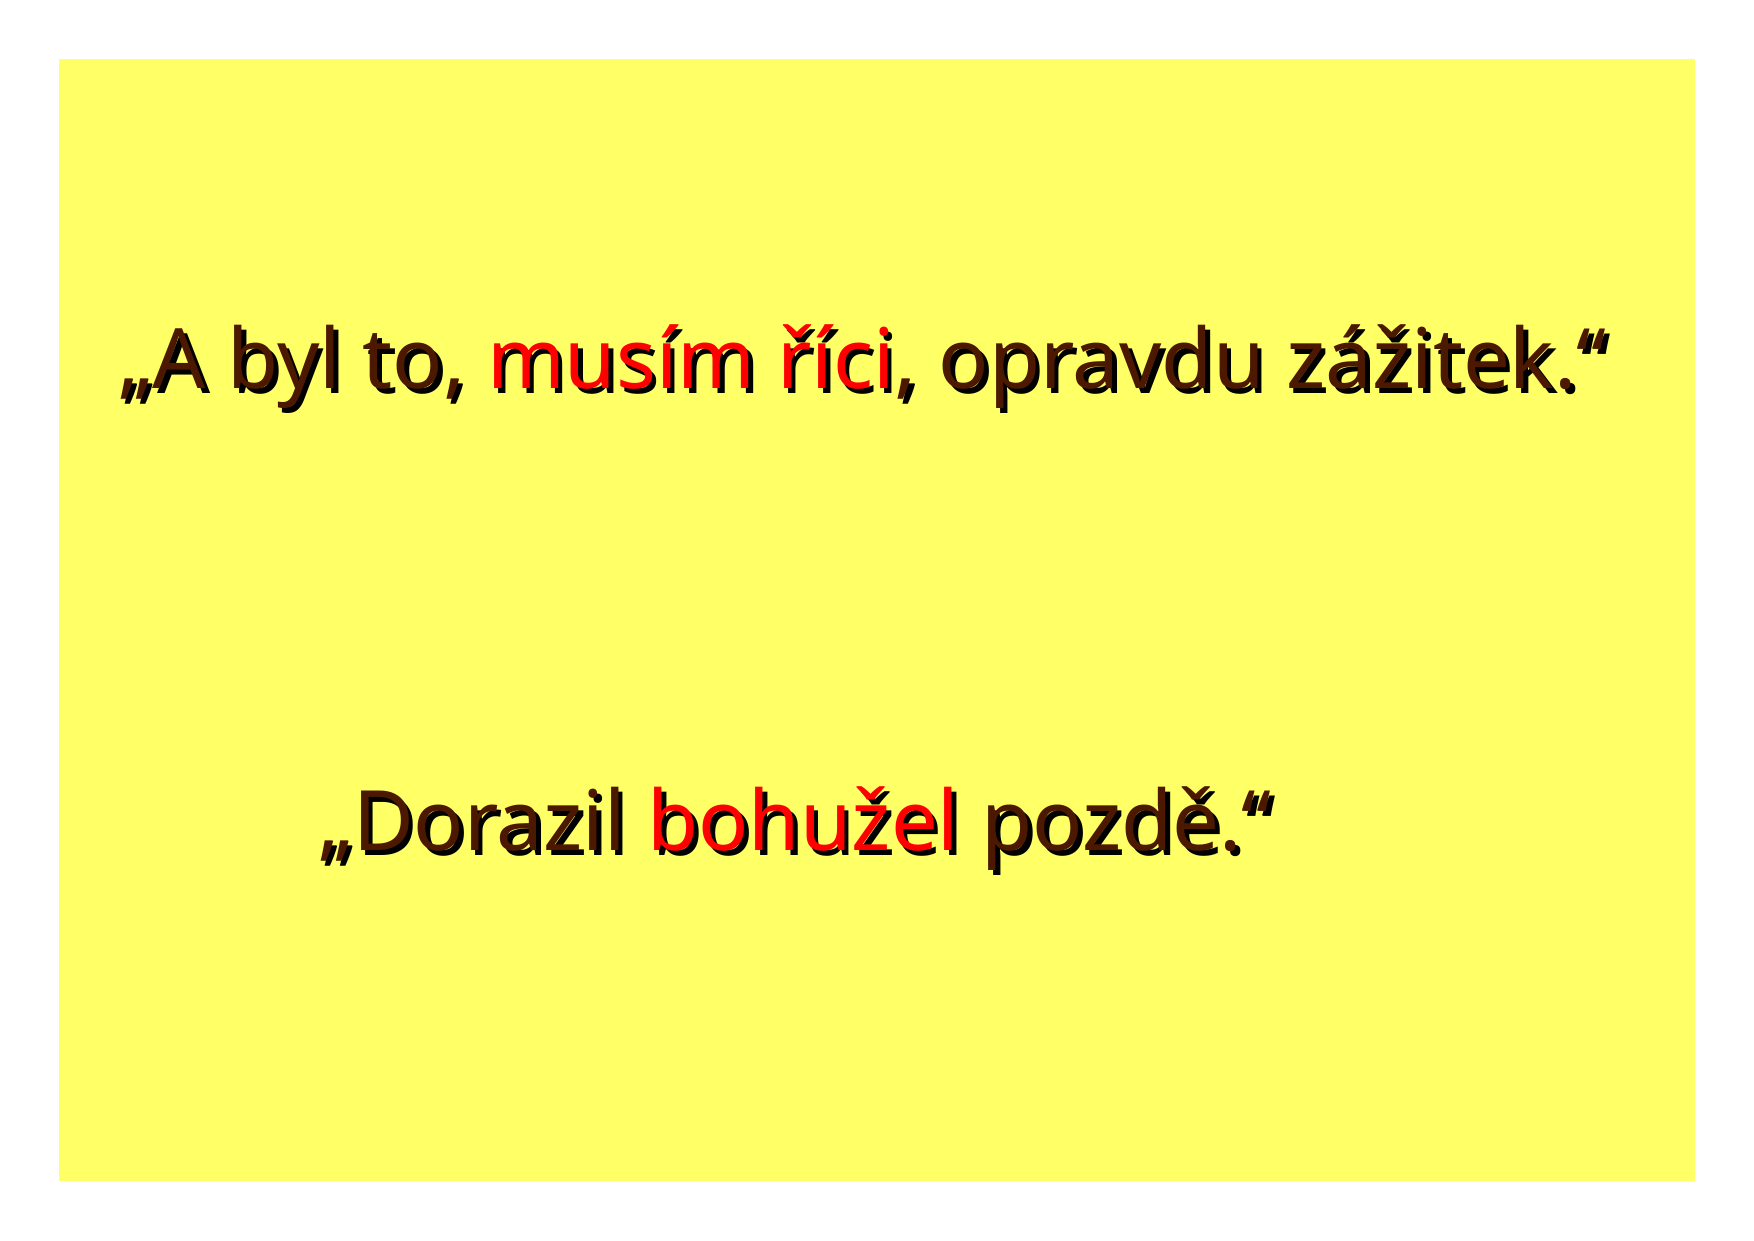

# „A byl to, musím říci, opravdu zážitek.“
„Dorazil bohužel pozdě.“